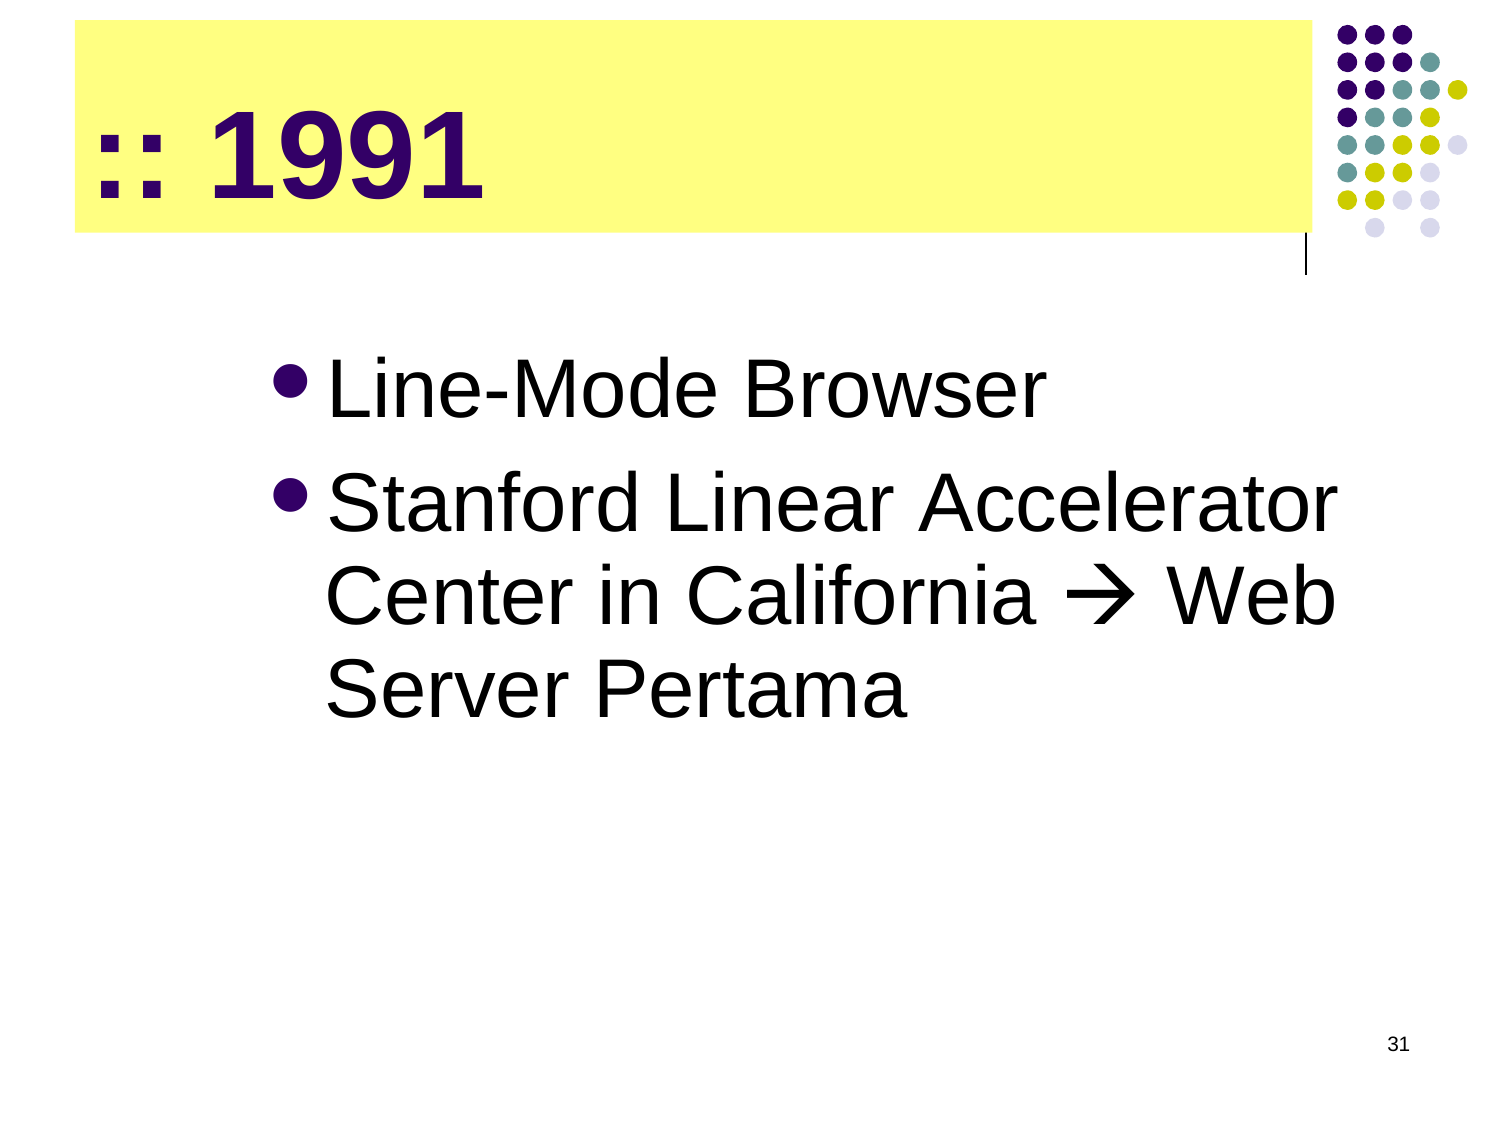

# :: 1991
Line-Mode Browser
Stanford Linear Accelerator Center in California  Web Server Pertama
31